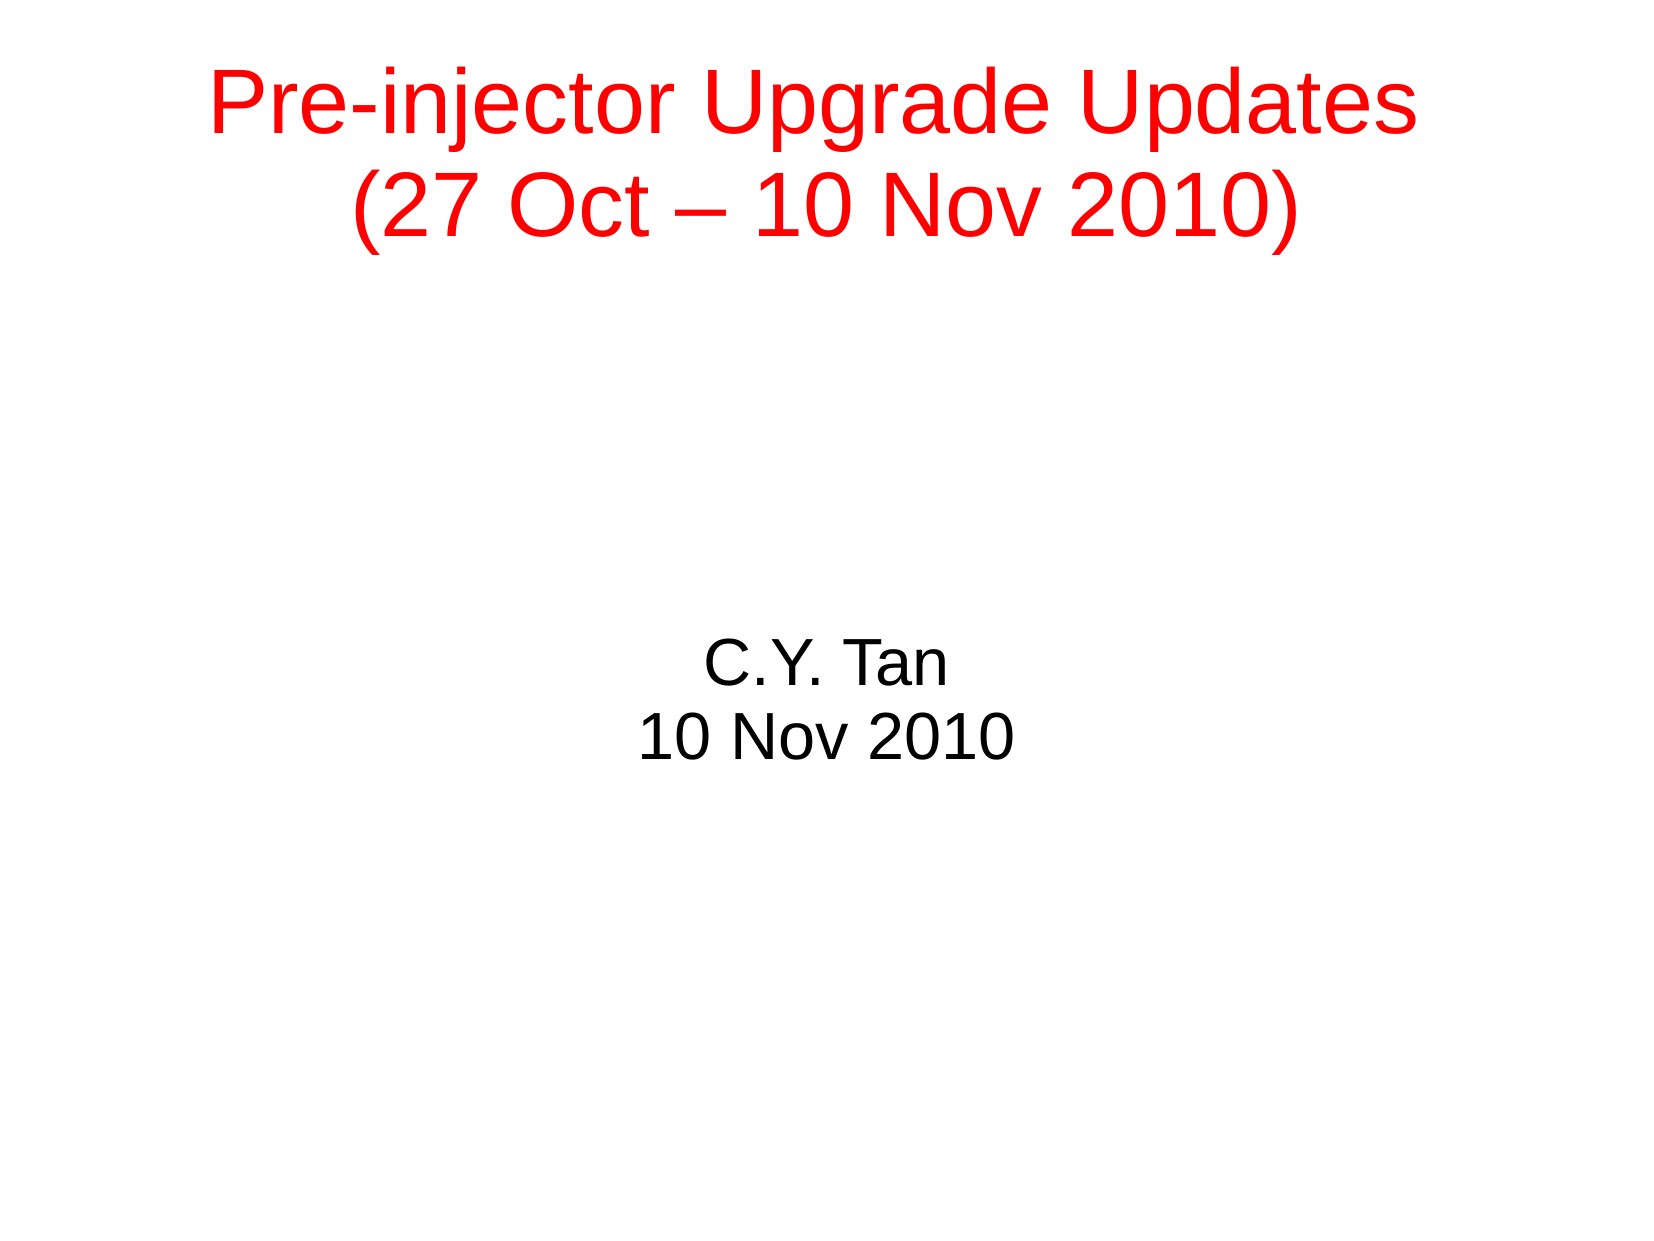

# Pre-injector Upgrade Updates (27 Oct – 10 Nov 2010)
C.Y. Tan
10 Nov 2010